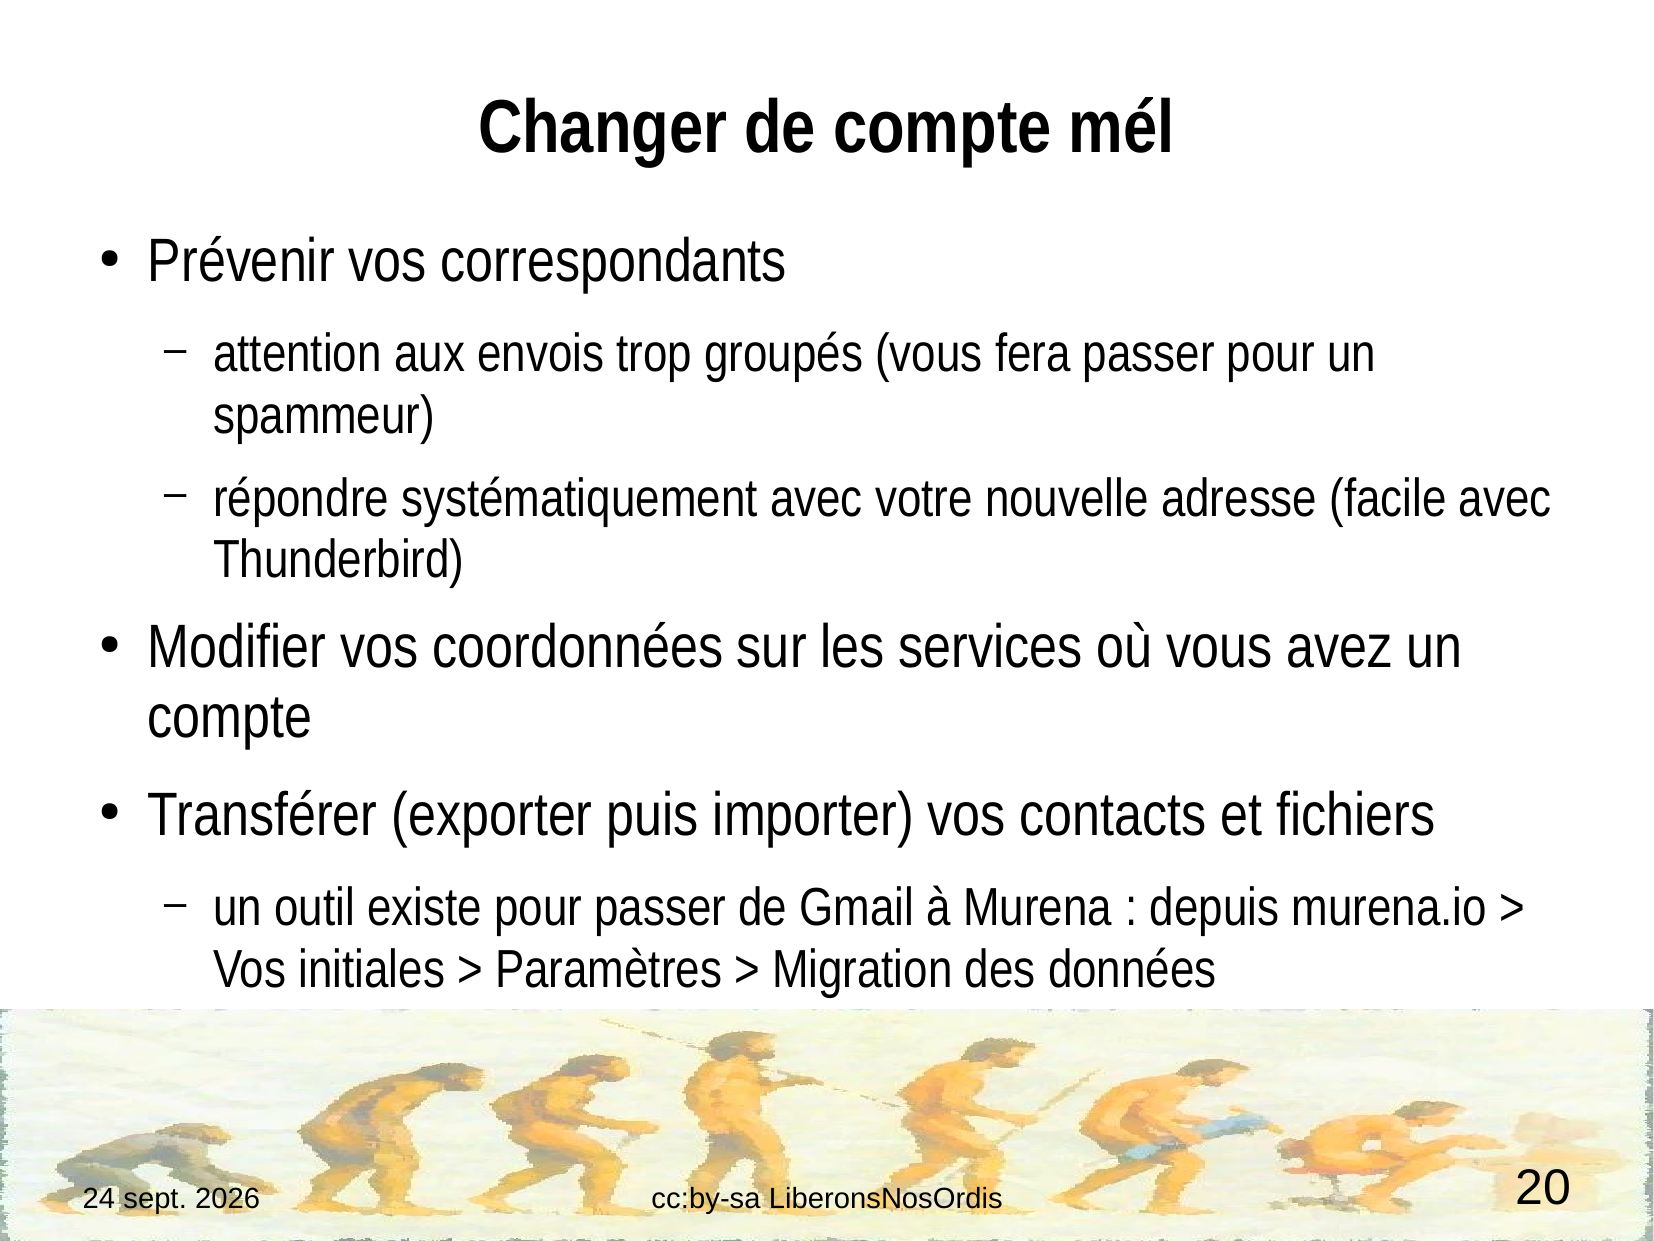

# Changer de compte mél
Prévenir vos correspondants
attention aux envois trop groupés (vous fera passer pour un spammeur)
répondre systématiquement avec votre nouvelle adresse (facile avec Thunderbird)
Modifier vos coordonnées sur les services où vous avez un compte
Transférer (exporter puis importer) vos contacts et fichiers
un outil existe pour passer de Gmail à Murena : depuis murena.io > Vos initiales > Paramètres > Migration des données
cc:by-sa LiberonsNosOrdis
20